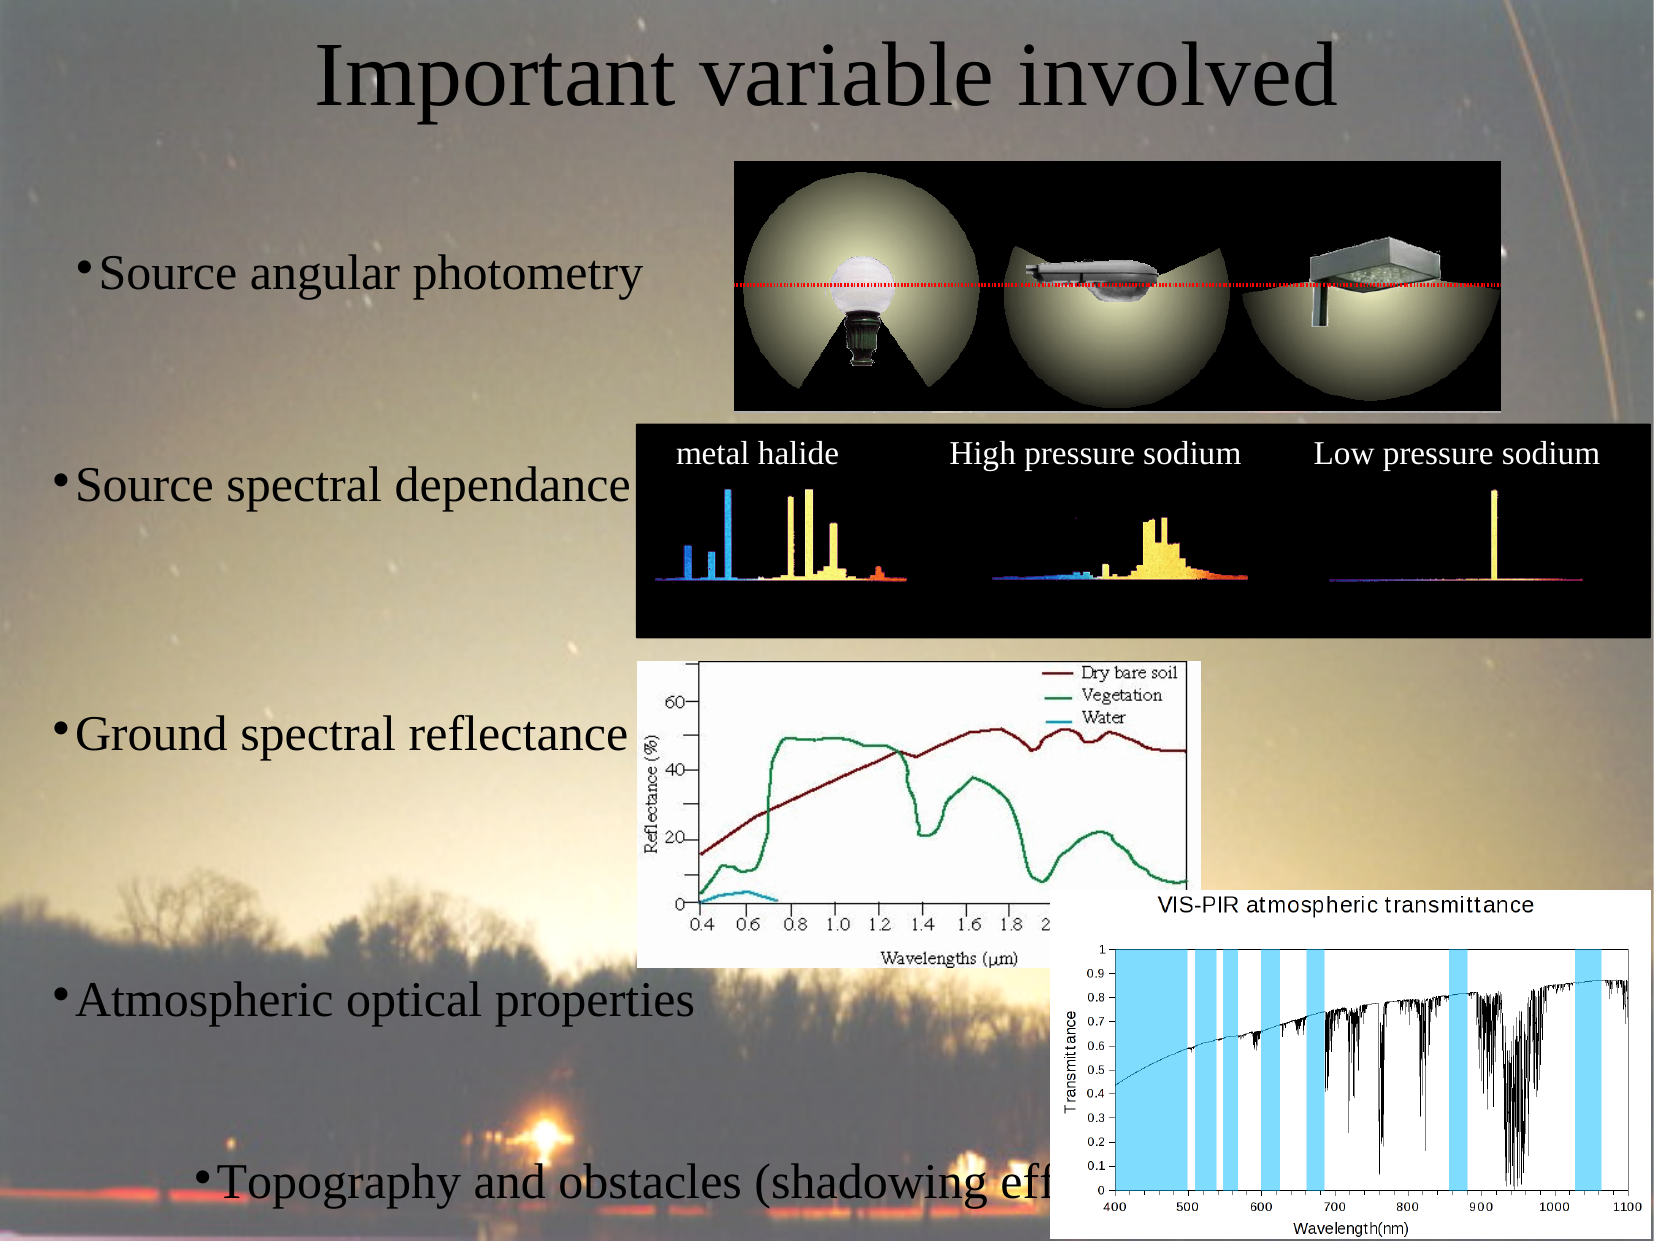

# Important variable involved
Source angular photometry
metal halide
High pressure sodium
Low pressure sodium
Source spectral dependance
Ground spectral reflectance
Atmospheric optical properties
Topography and obstacles (shadowing effects)